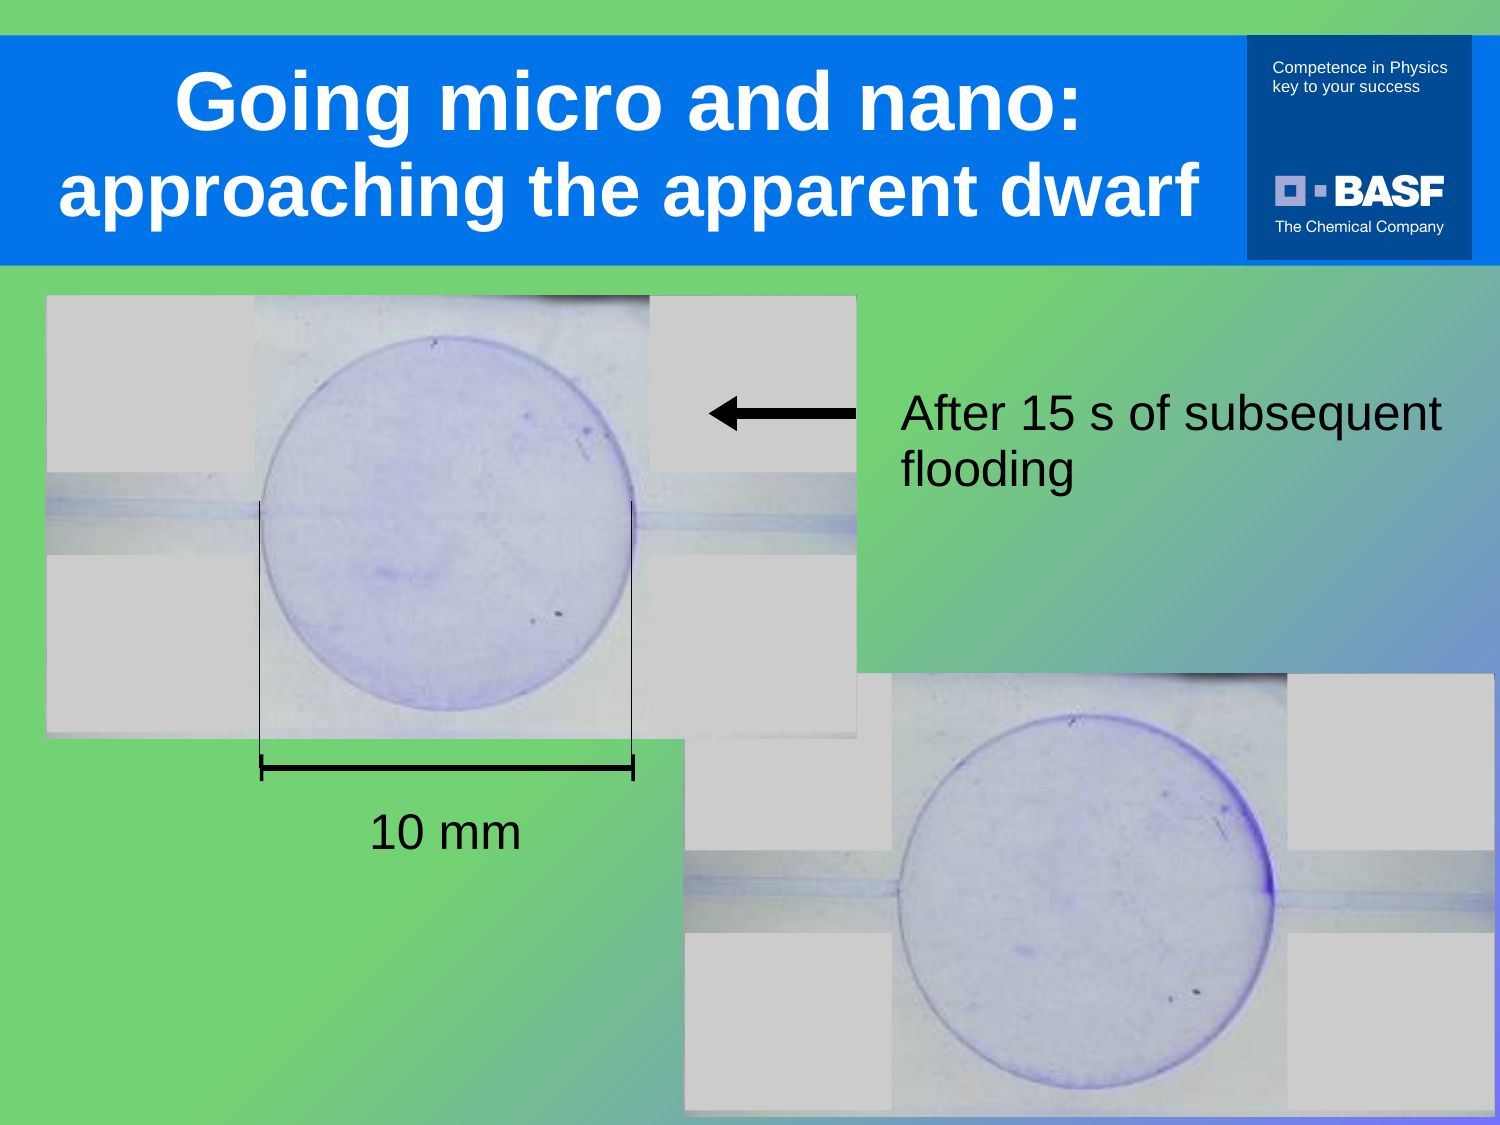

# Going micro and nano: approaching the apparent dwarf
After 15 s of subsequent
flooding
10 mm